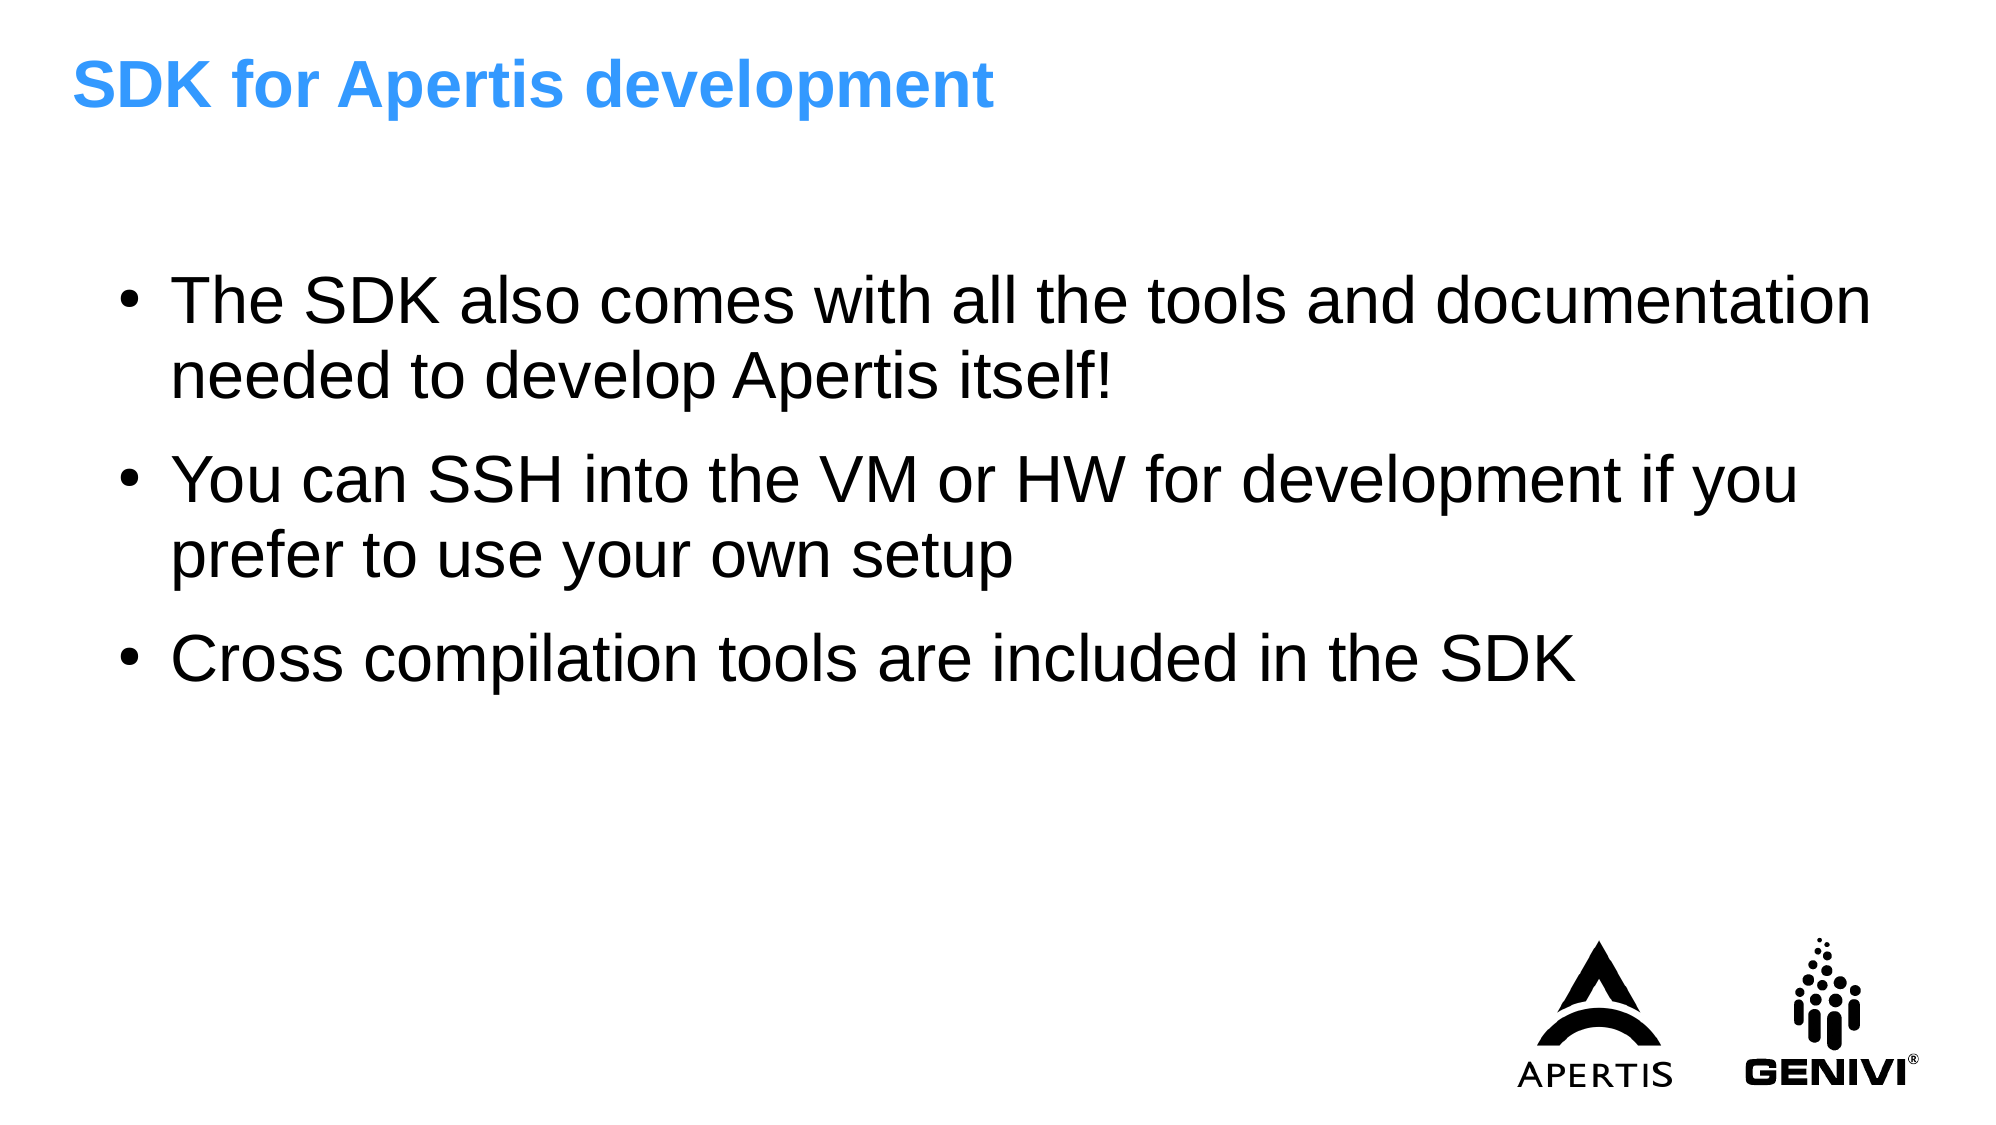

# SDK for Apertis development
The SDK also comes with all the tools and documentation needed to develop Apertis itself!
You can SSH into the VM or HW for development if you prefer to use your own setup
Cross compilation tools are included in the SDK